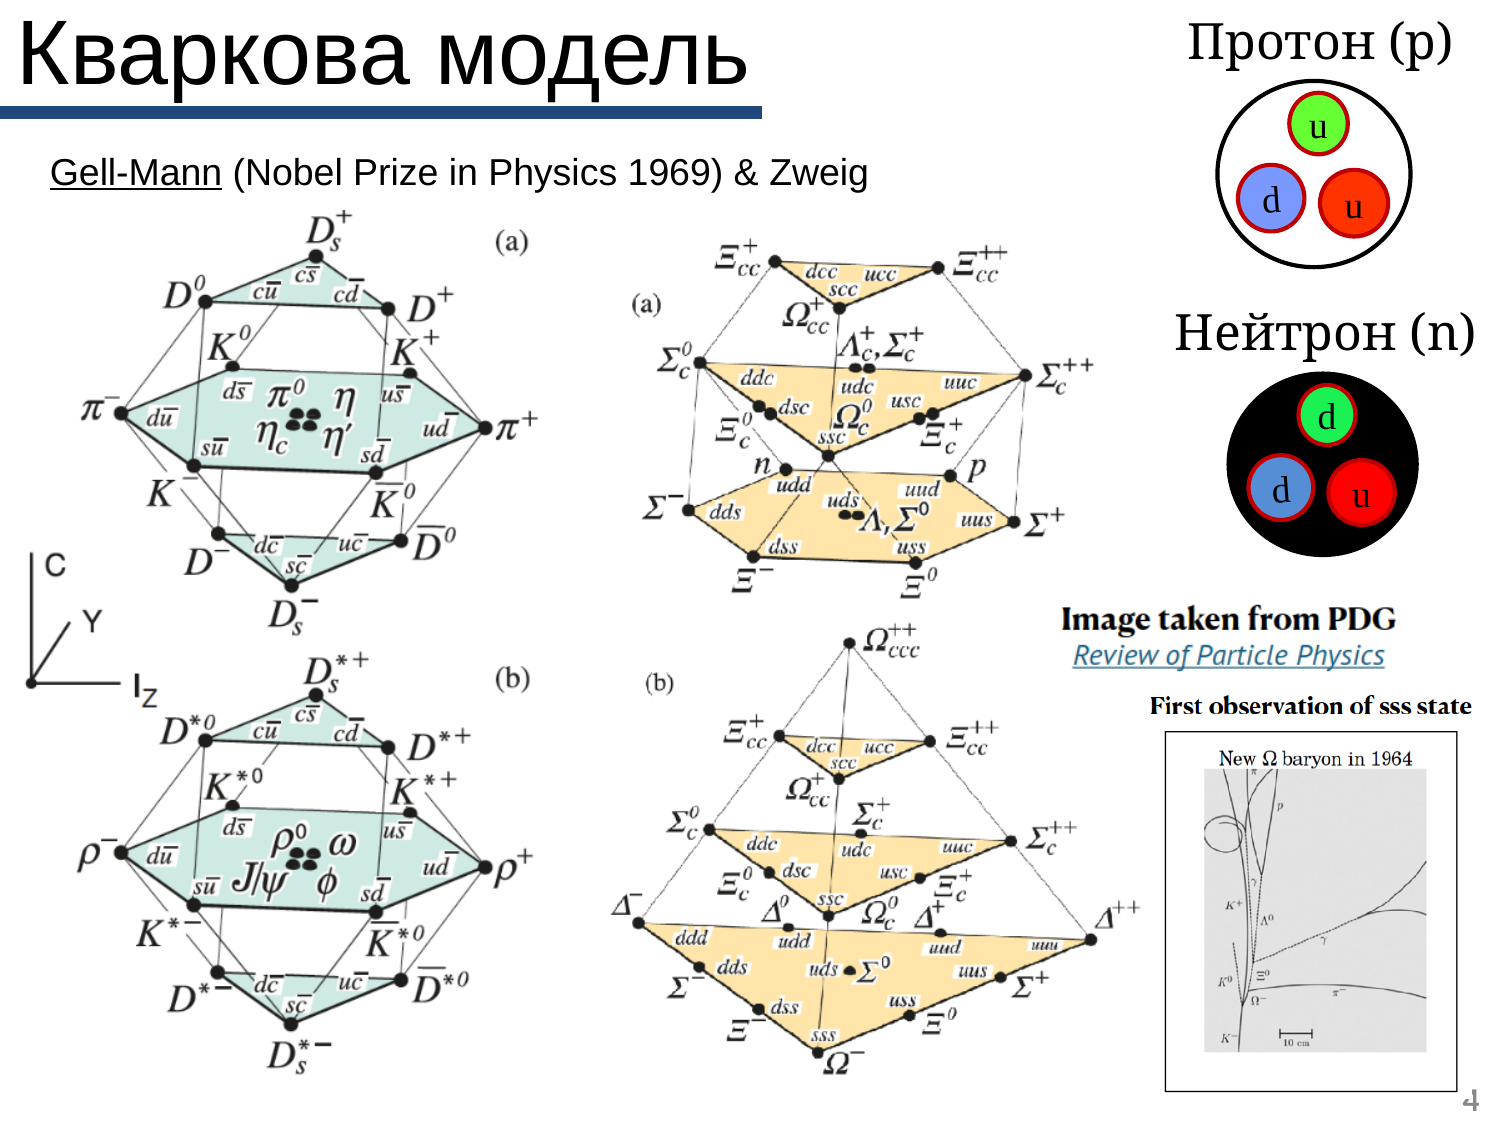

Кваркова модель
Протон (p)
u
d
u
Gell-Mann (Nobel Prize in Physics 1969) & Zweig
Нейтрон (n)
d
d
u